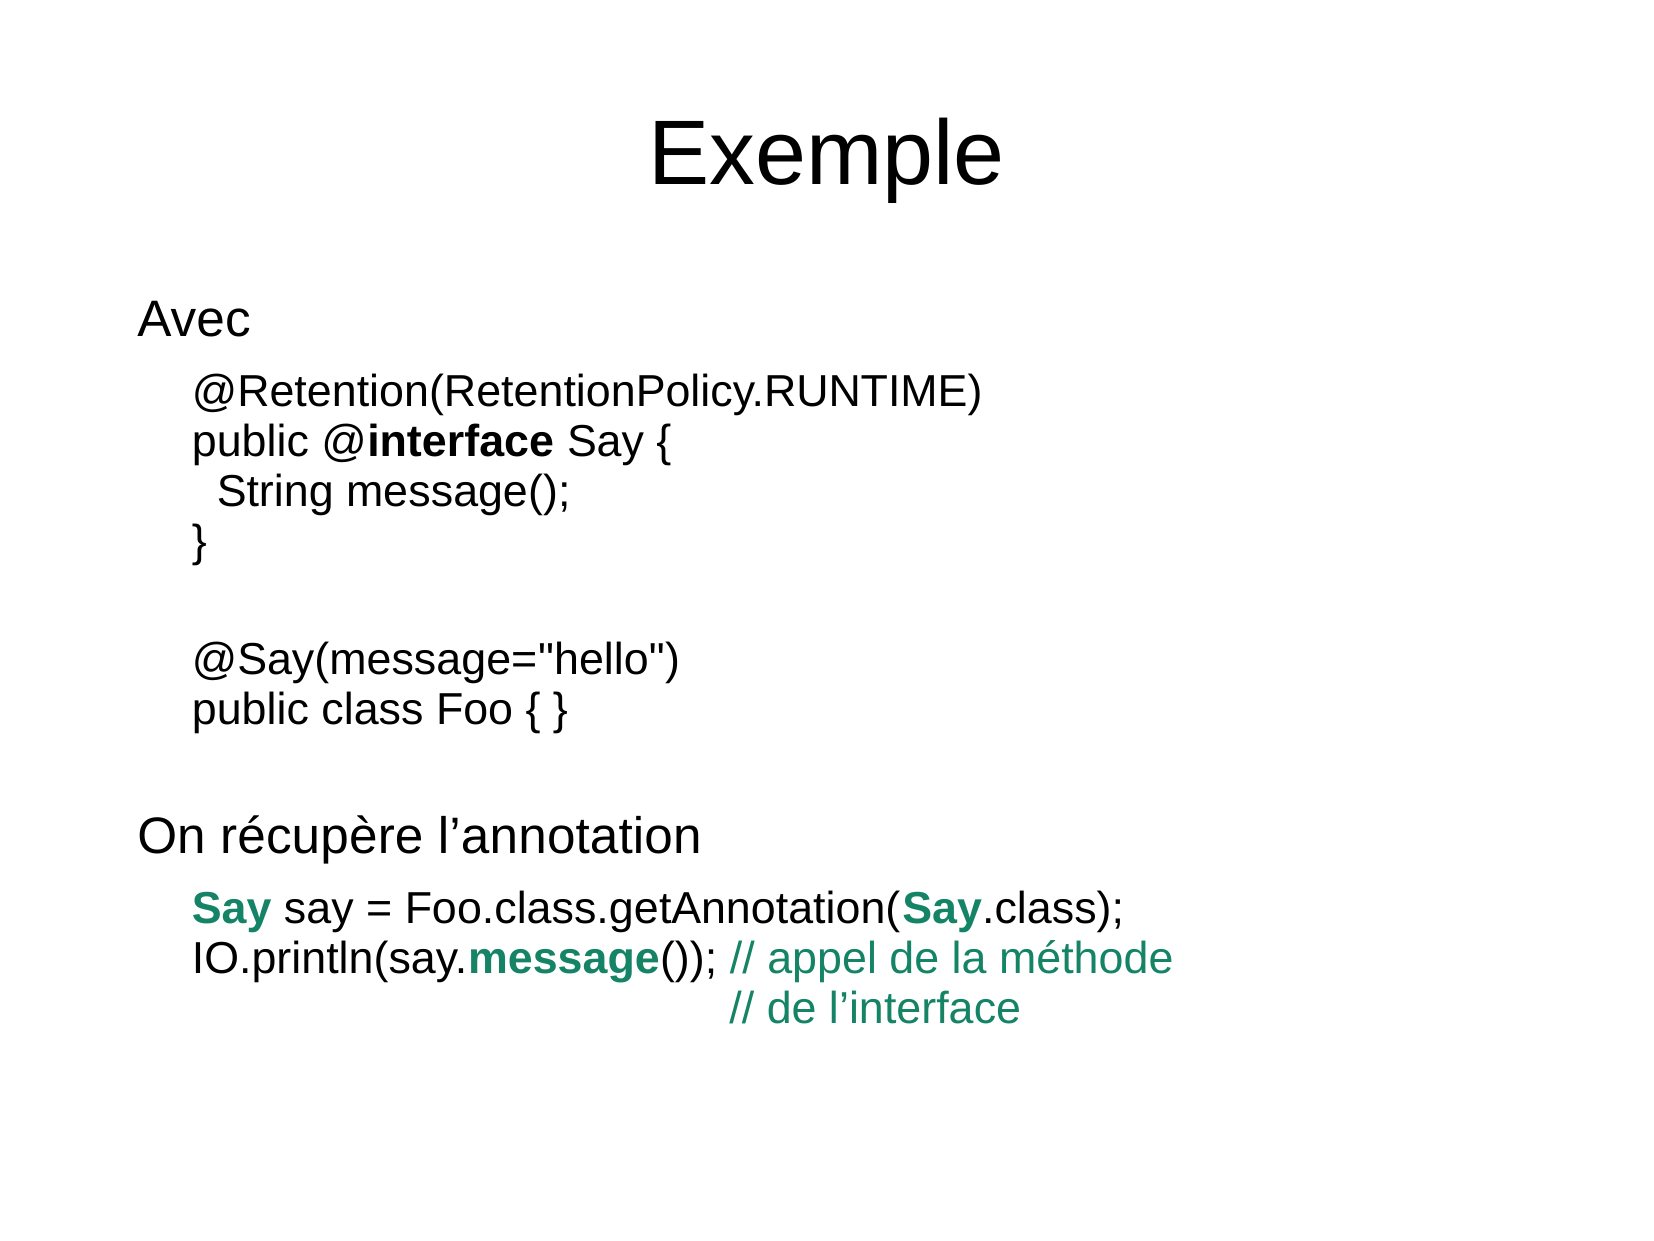

# Exemple
Avec
@Retention(RetentionPolicy.RUNTIME)
public @interface Say {
 String message();
}
@Say(message="hello")
public class Foo { }
On récupère l’annotation
Say say = Foo.class.getAnnotation(Say.class);
IO.println(say.message()); // appel de la méthode
 // de l’interface